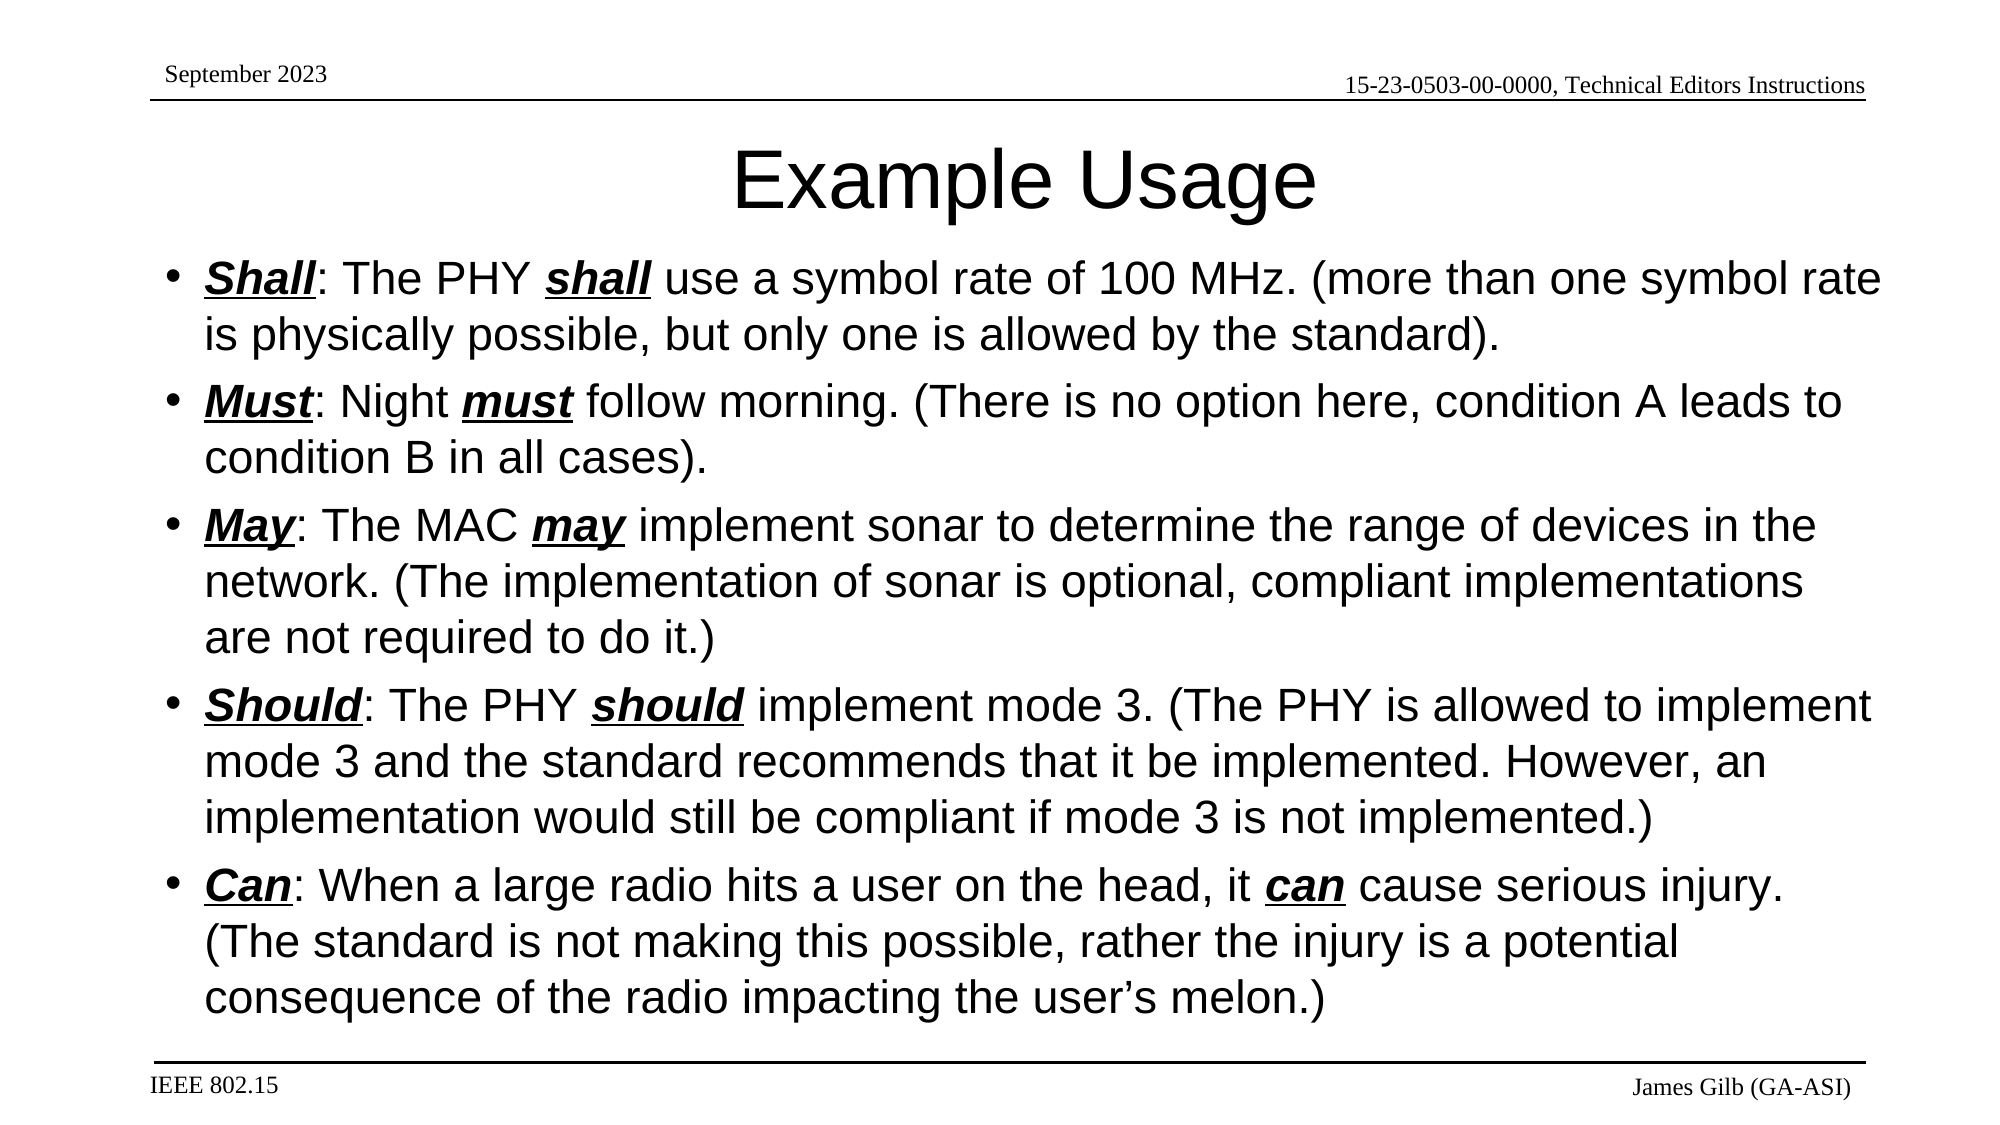

# Example Usage
Shall: The PHY shall use a symbol rate of 100 MHz. (more than one symbol rate is physically possible, but only one is allowed by the standard).
Must: Night must follow morning. (There is no option here, condition A leads to condition B in all cases).
May: The MAC may implement sonar to determine the range of devices in the network. (The implementation of sonar is optional, compliant implementations are not required to do it.)
Should: The PHY should implement mode 3. (The PHY is allowed to implement mode 3 and the standard recommends that it be implemented. However, an implementation would still be compliant if mode 3 is not implemented.)
Can: When a large radio hits a user on the head, it can cause serious injury. (The standard is not making this possible, rather the injury is a potential consequence of the radio impacting the user’s melon.)